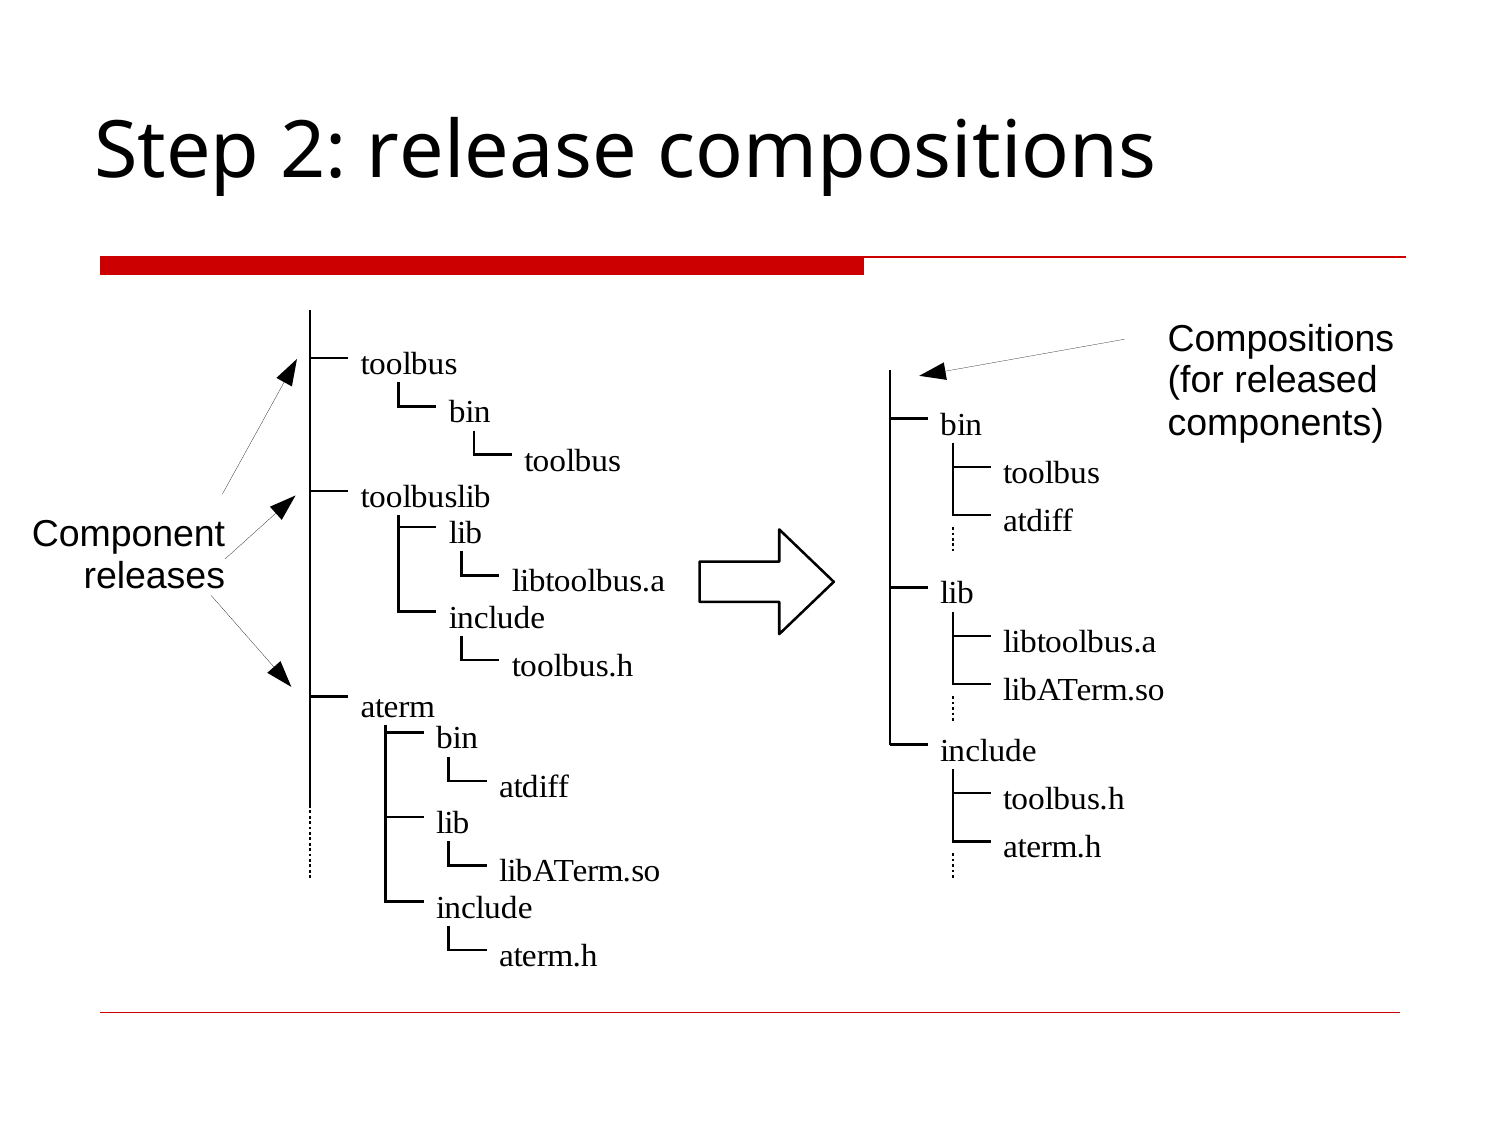

# Step 2: release compositions
Compositions
(for released
components)
Component
releases